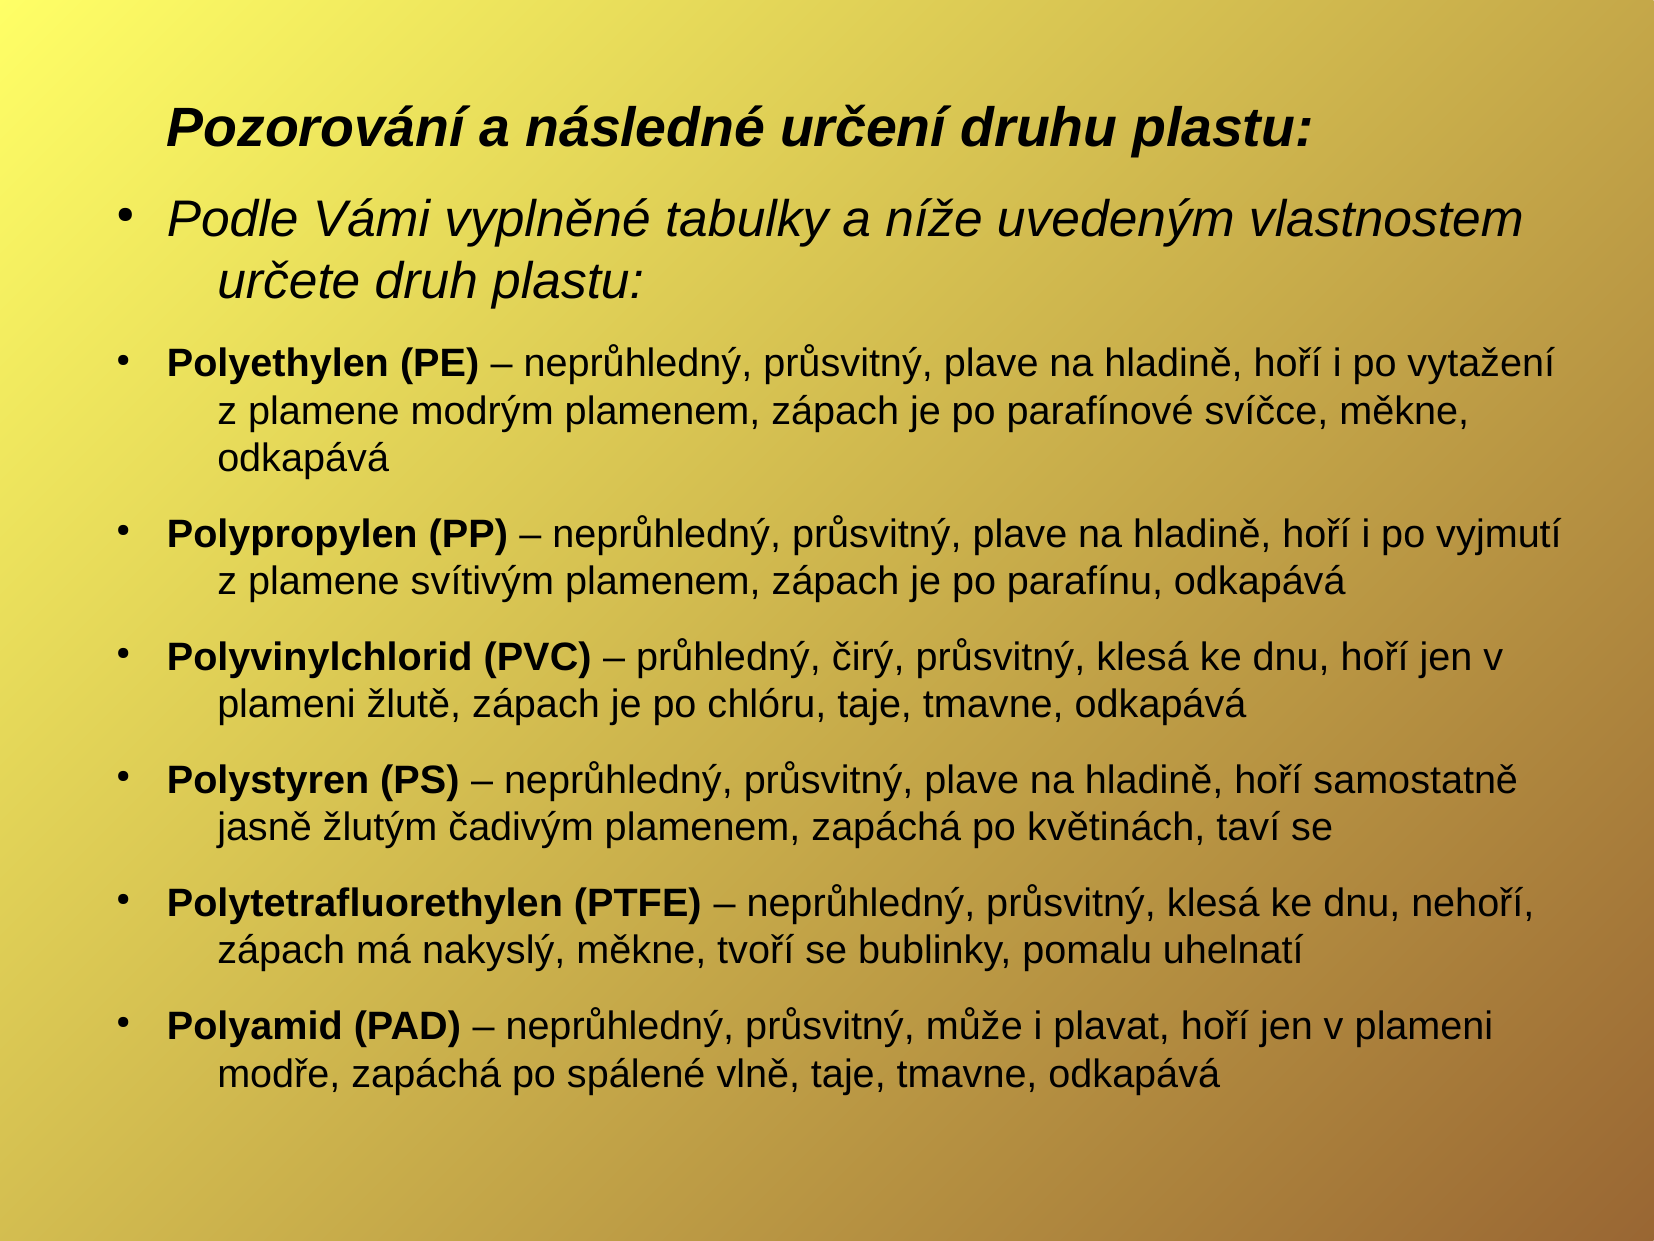

# Pozorování a následné určení druhu plastu:
Podle Vámi vyplněné tabulky a níže uvedeným vlastnostem určete druh plastu:
Polyethylen (PE) – neprůhledný, průsvitný, plave na hladině, hoří i po vytažení z plamene modrým plamenem, zápach je po parafínové svíčce, měkne, odkapává
Polypropylen (PP) – neprůhledný, průsvitný, plave na hladině, hoří i po vyjmutí z plamene svítivým plamenem, zápach je po parafínu, odkapává
Polyvinylchlorid (PVC) – průhledný, čirý, průsvitný, klesá ke dnu, hoří jen v plameni žlutě, zápach je po chlóru, taje, tmavne, odkapává
Polystyren (PS) – neprůhledný, průsvitný, plave na hladině, hoří samostatně jasně žlutým čadivým plamenem, zapáchá po květinách, taví se
Polytetrafluorethylen (PTFE) – neprůhledný, průsvitný, klesá ke dnu, nehoří, zápach má nakyslý, měkne, tvoří se bublinky, pomalu uhelnatí
Polyamid (PAD) – neprůhledný, průsvitný, může i plavat, hoří jen v plameni modře, zapáchá po spálené vlně, taje, tmavne, odkapává